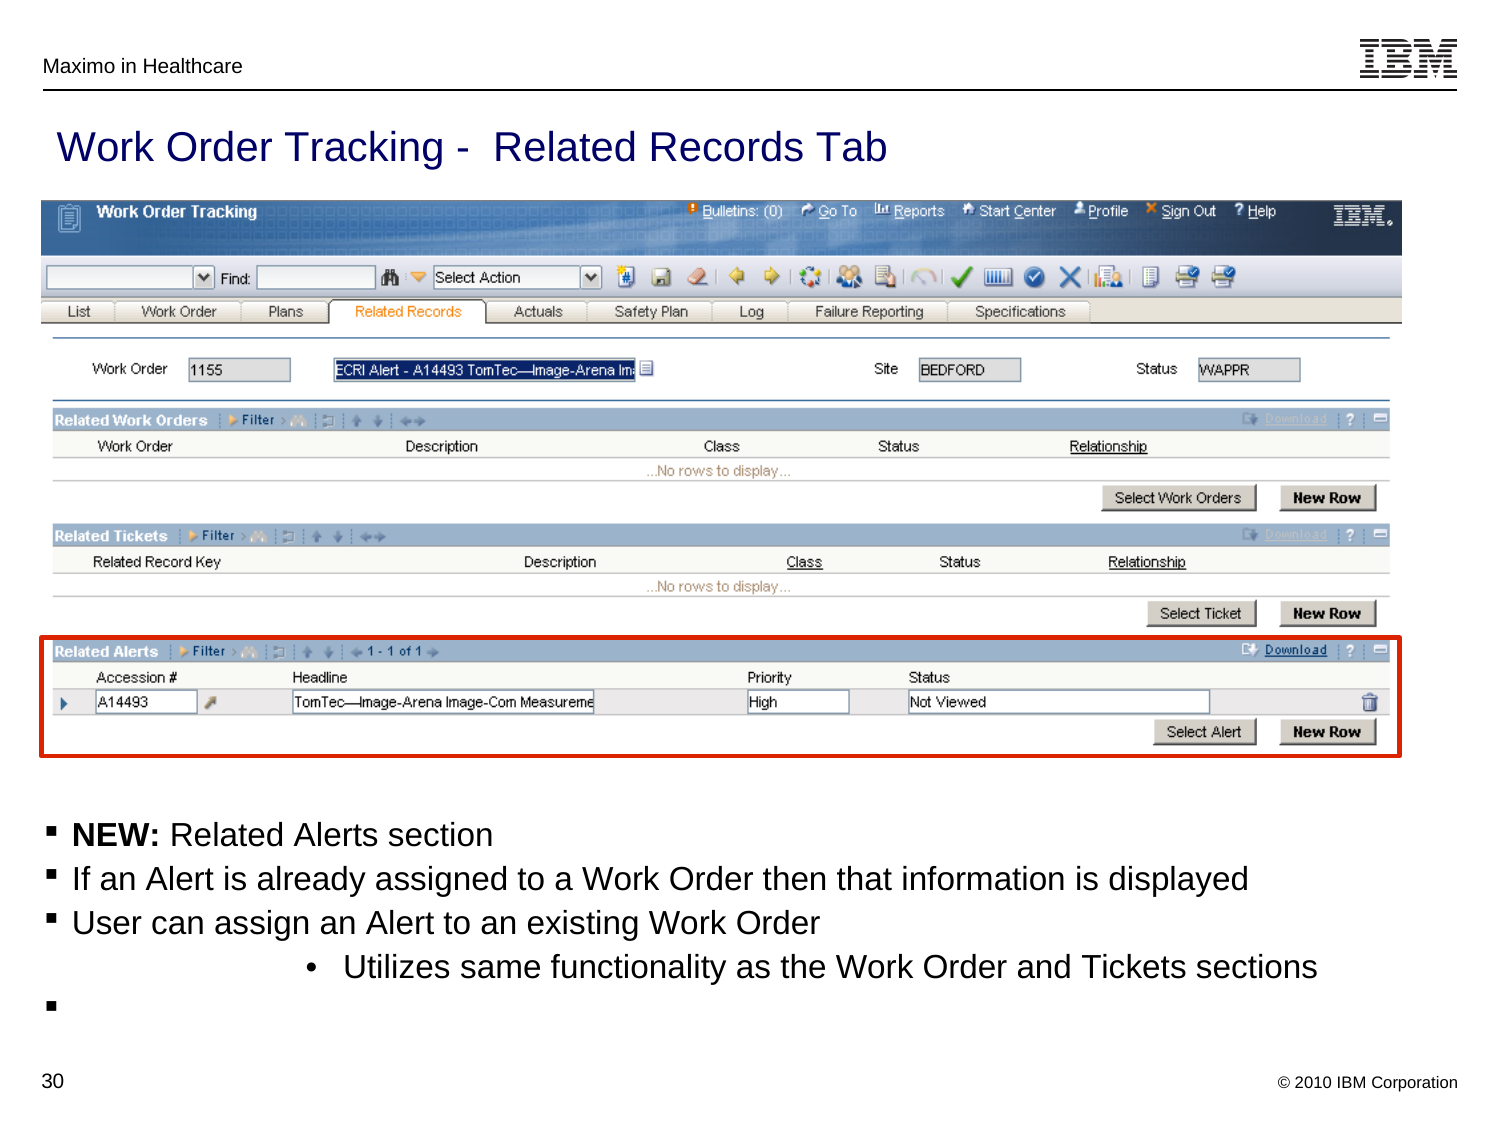

# Work Order Tracking - Related Records Tab
NEW: Related Alerts section
If an Alert is already assigned to a Work Order then that information is displayed
User can assign an Alert to an existing Work Order
Utilizes same functionality as the Work Order and Tickets sections